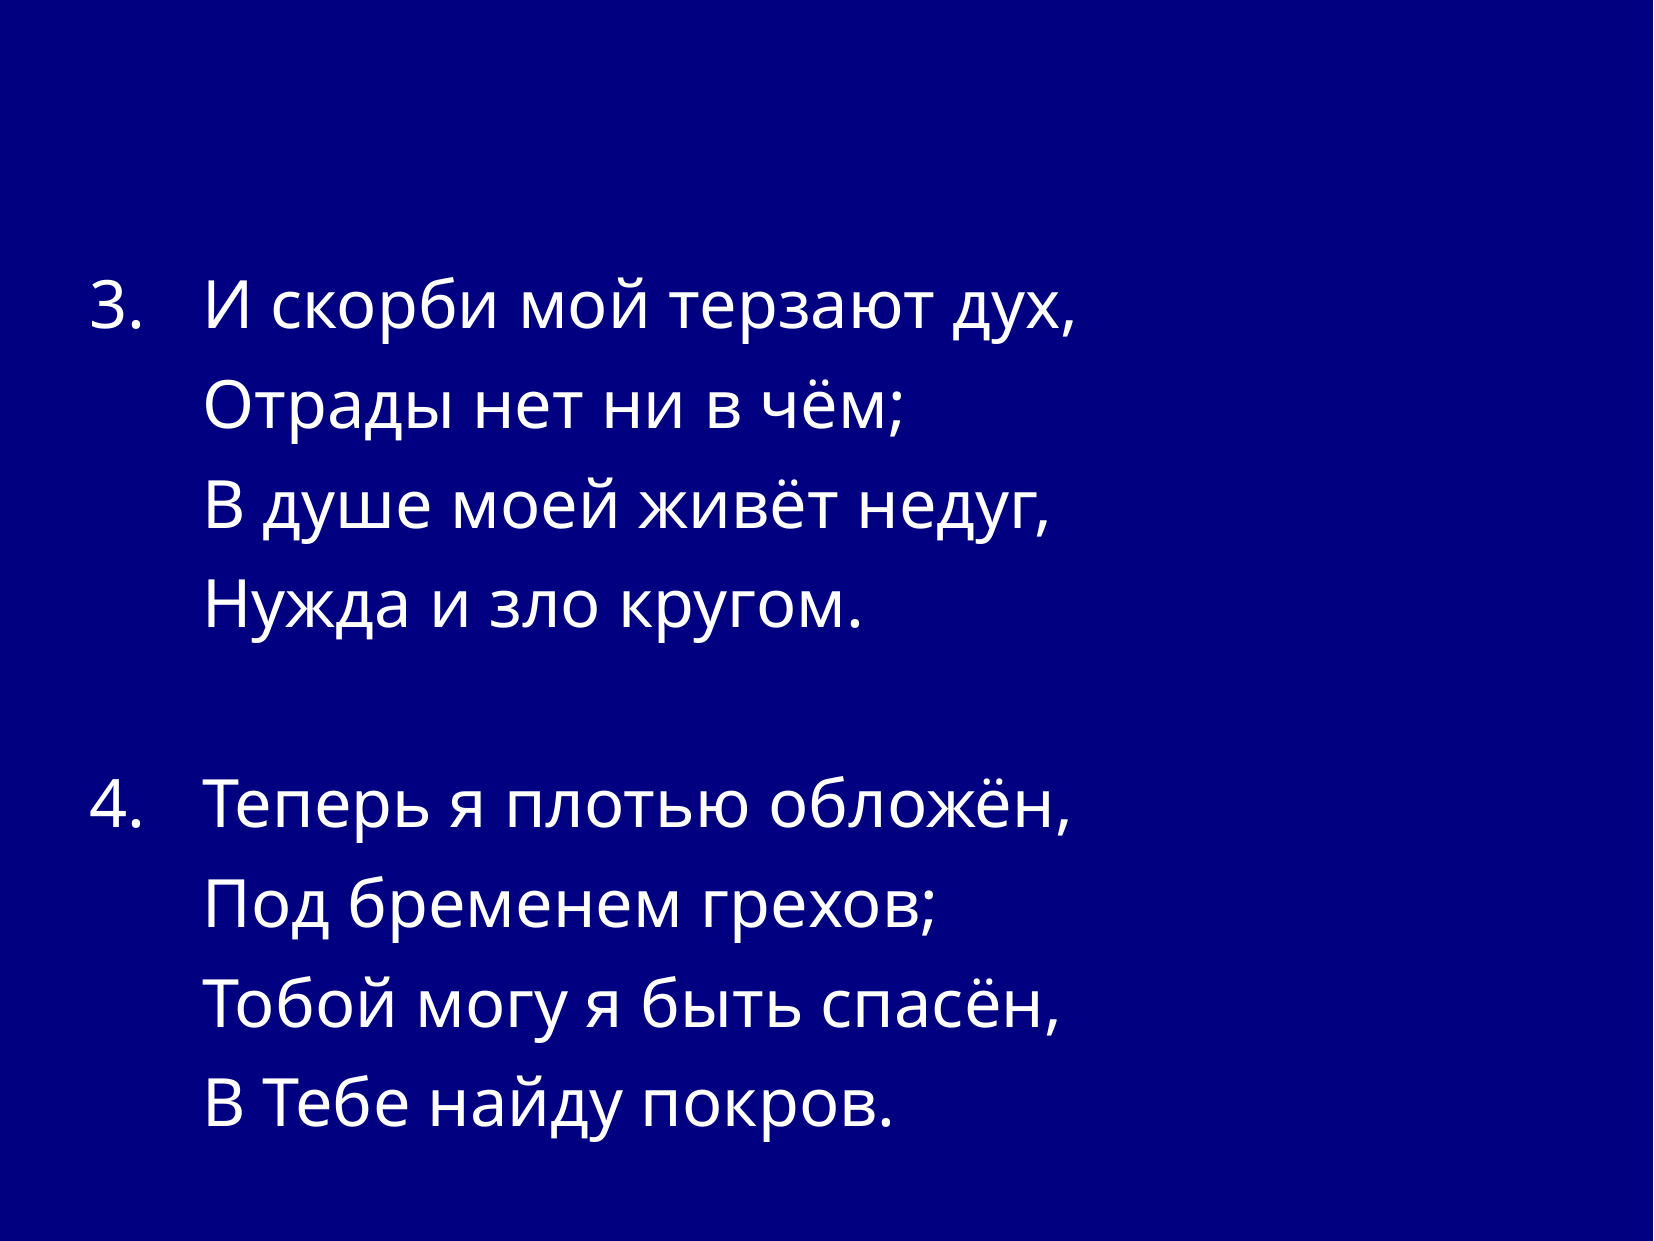

3.	И скорби мой терзают дух,
	Отрады нет ни в чём;
	В душе моей живёт недуг,
	Нужда и зло кругом.
4.	Теперь я плотью обложён,
	Под бременем грехов;
	Тобой могу я быть спасён,
	В Тебе найду покров.